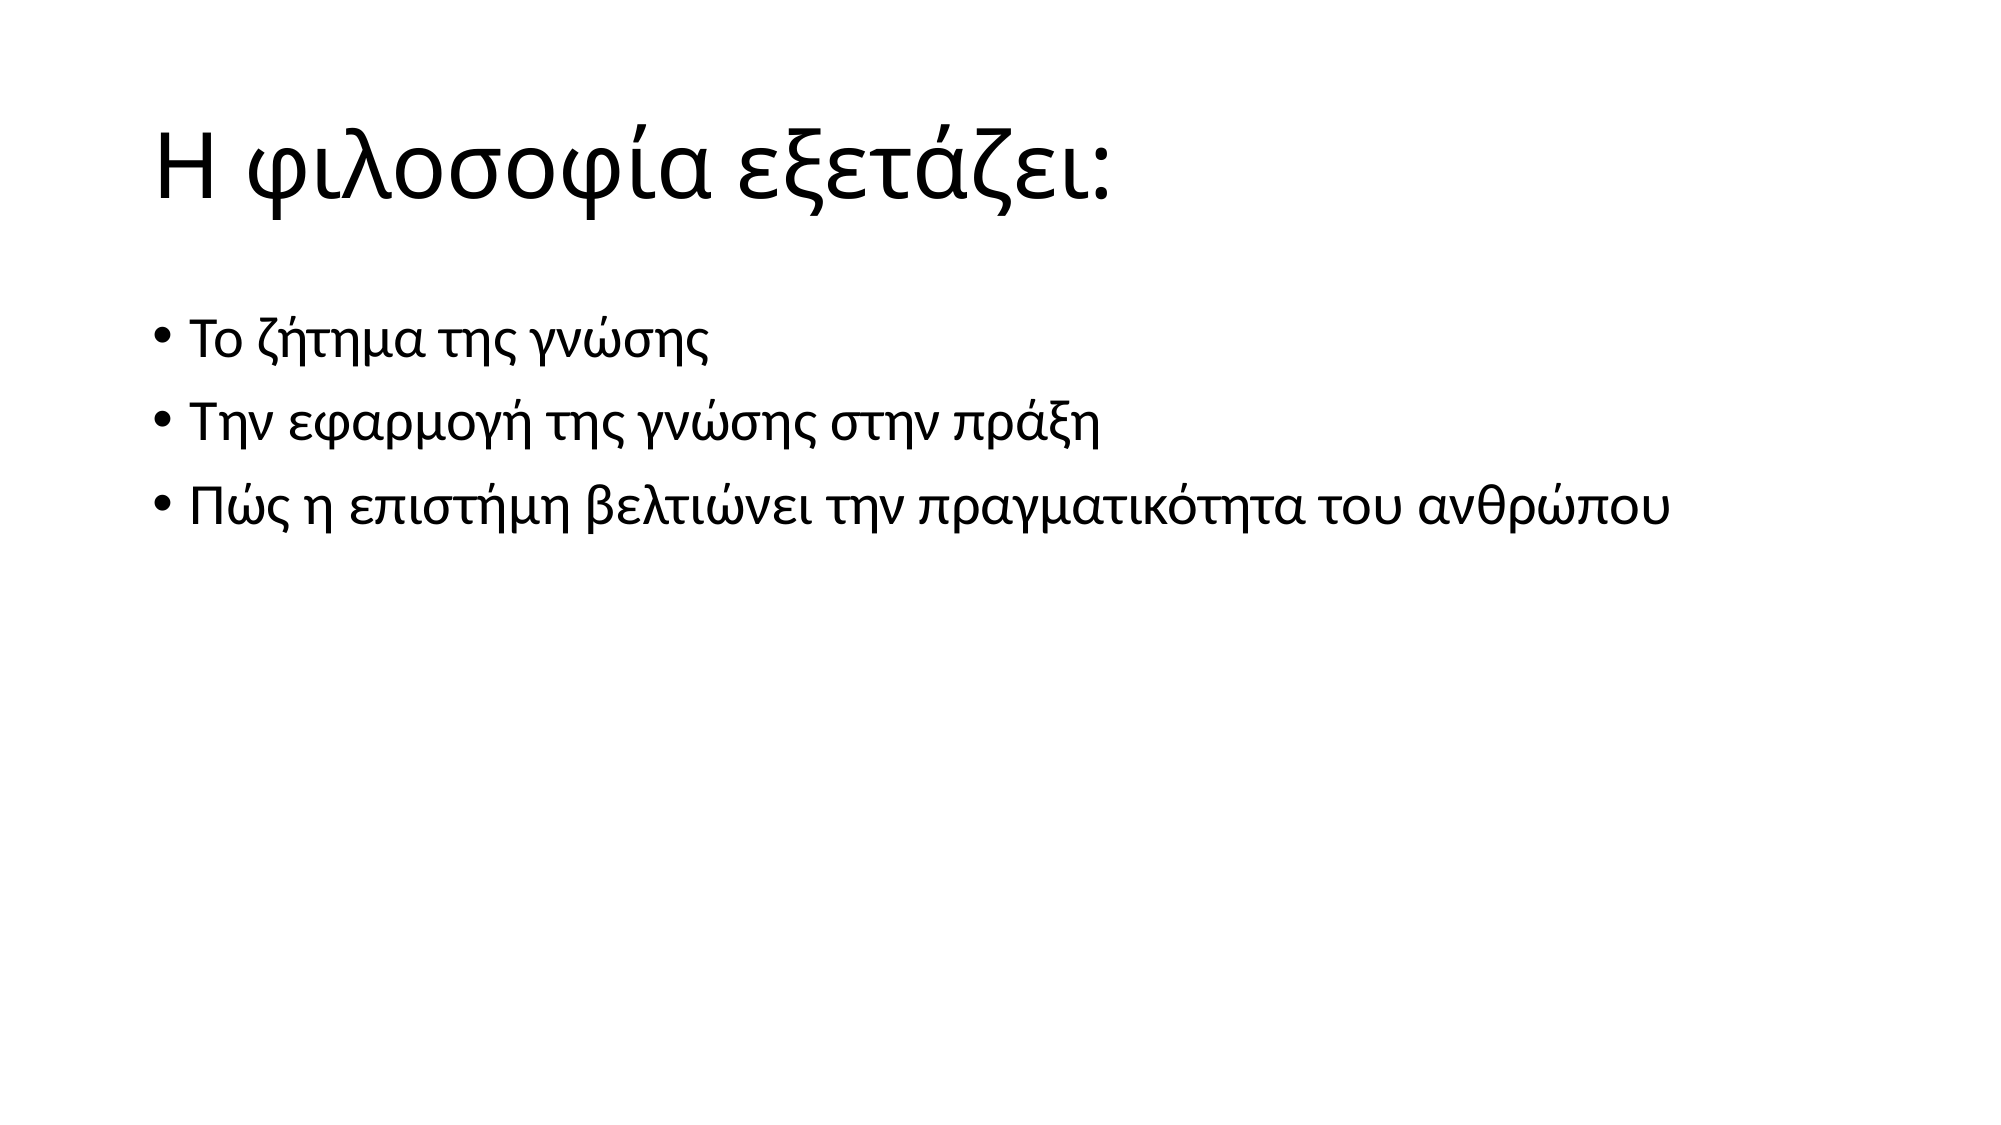

# Η φιλοσοφία εξετάζει:
Το ζήτημα της γνώσης
Την εφαρμογή της γνώσης στην πράξη
Πώς η επιστήμη βελτιώνει την πραγματικότητα του ανθρώπου